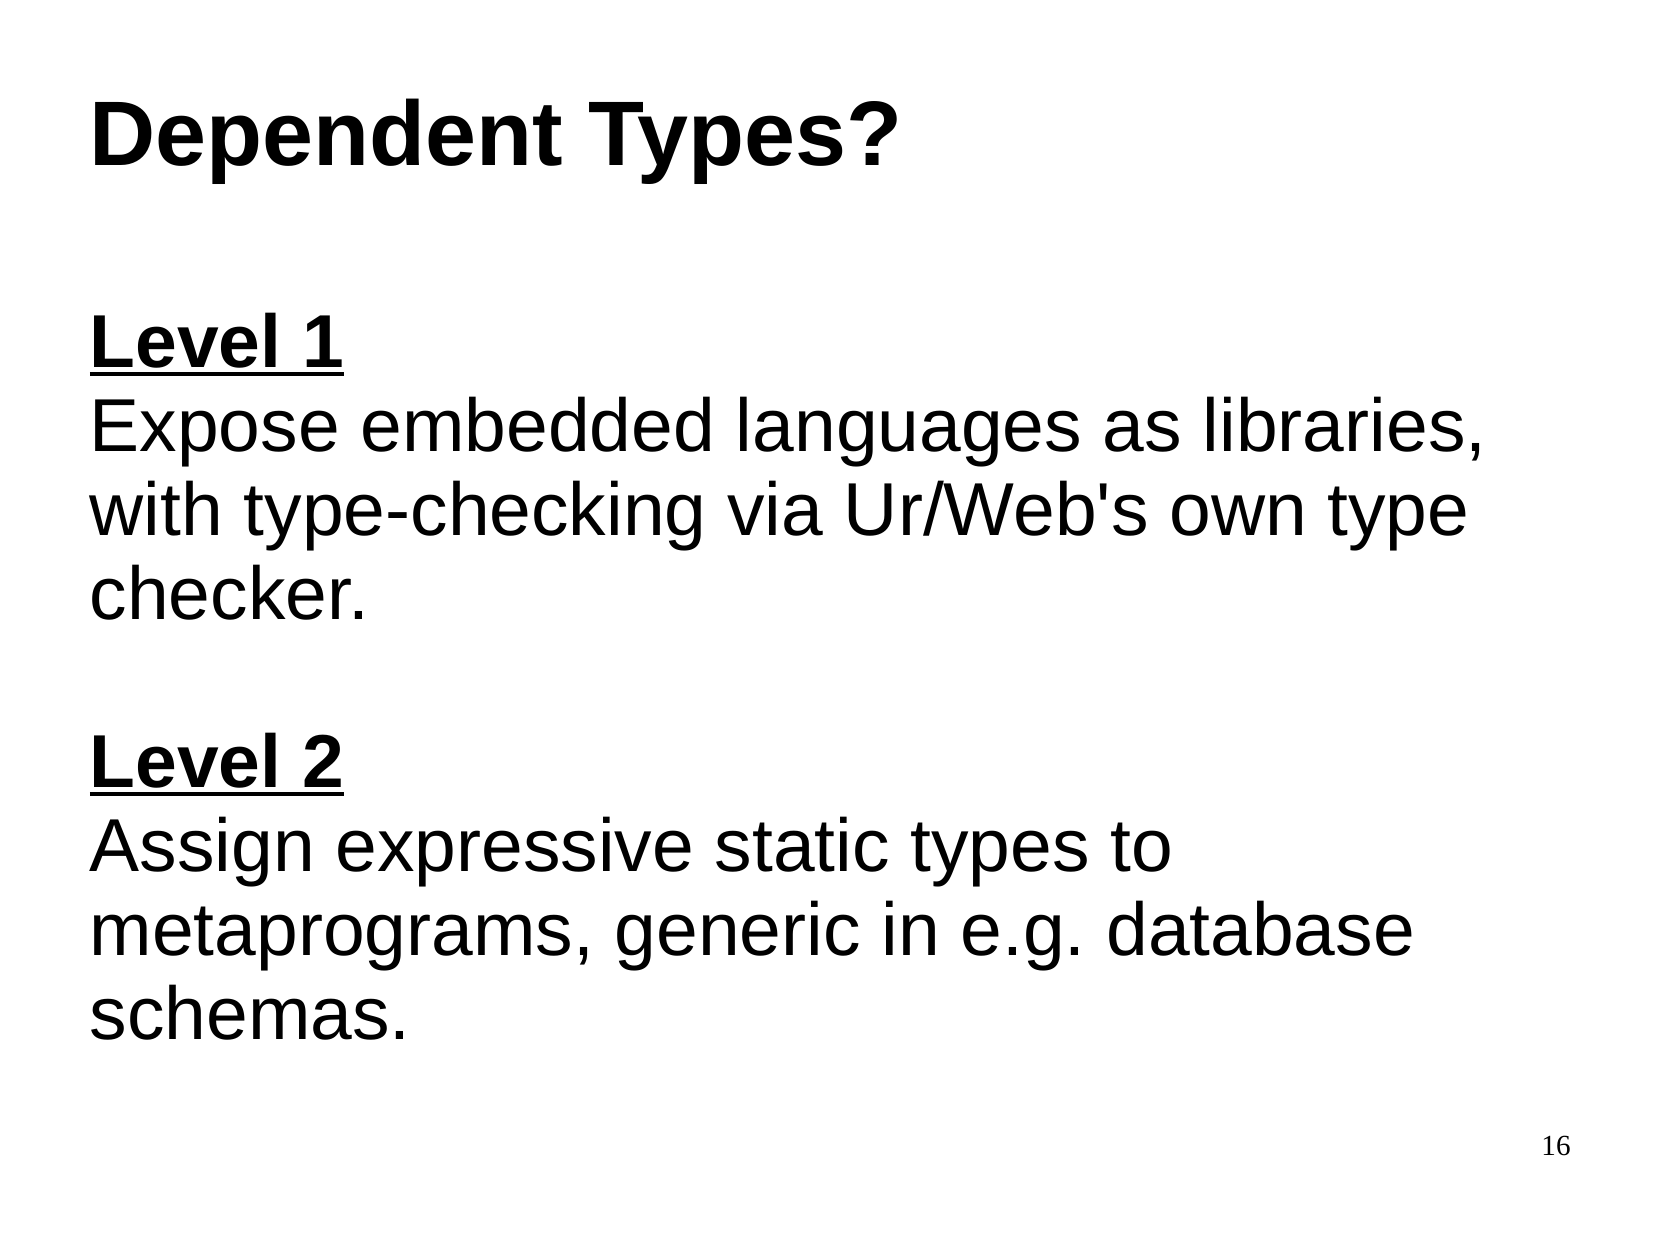

Dependent Types?
Level 1
Expose embedded languages as libraries, with type-checking via Ur/Web's own type checker.
Level 2
Assign expressive static types to metaprograms, generic in e.g. database schemas.
16